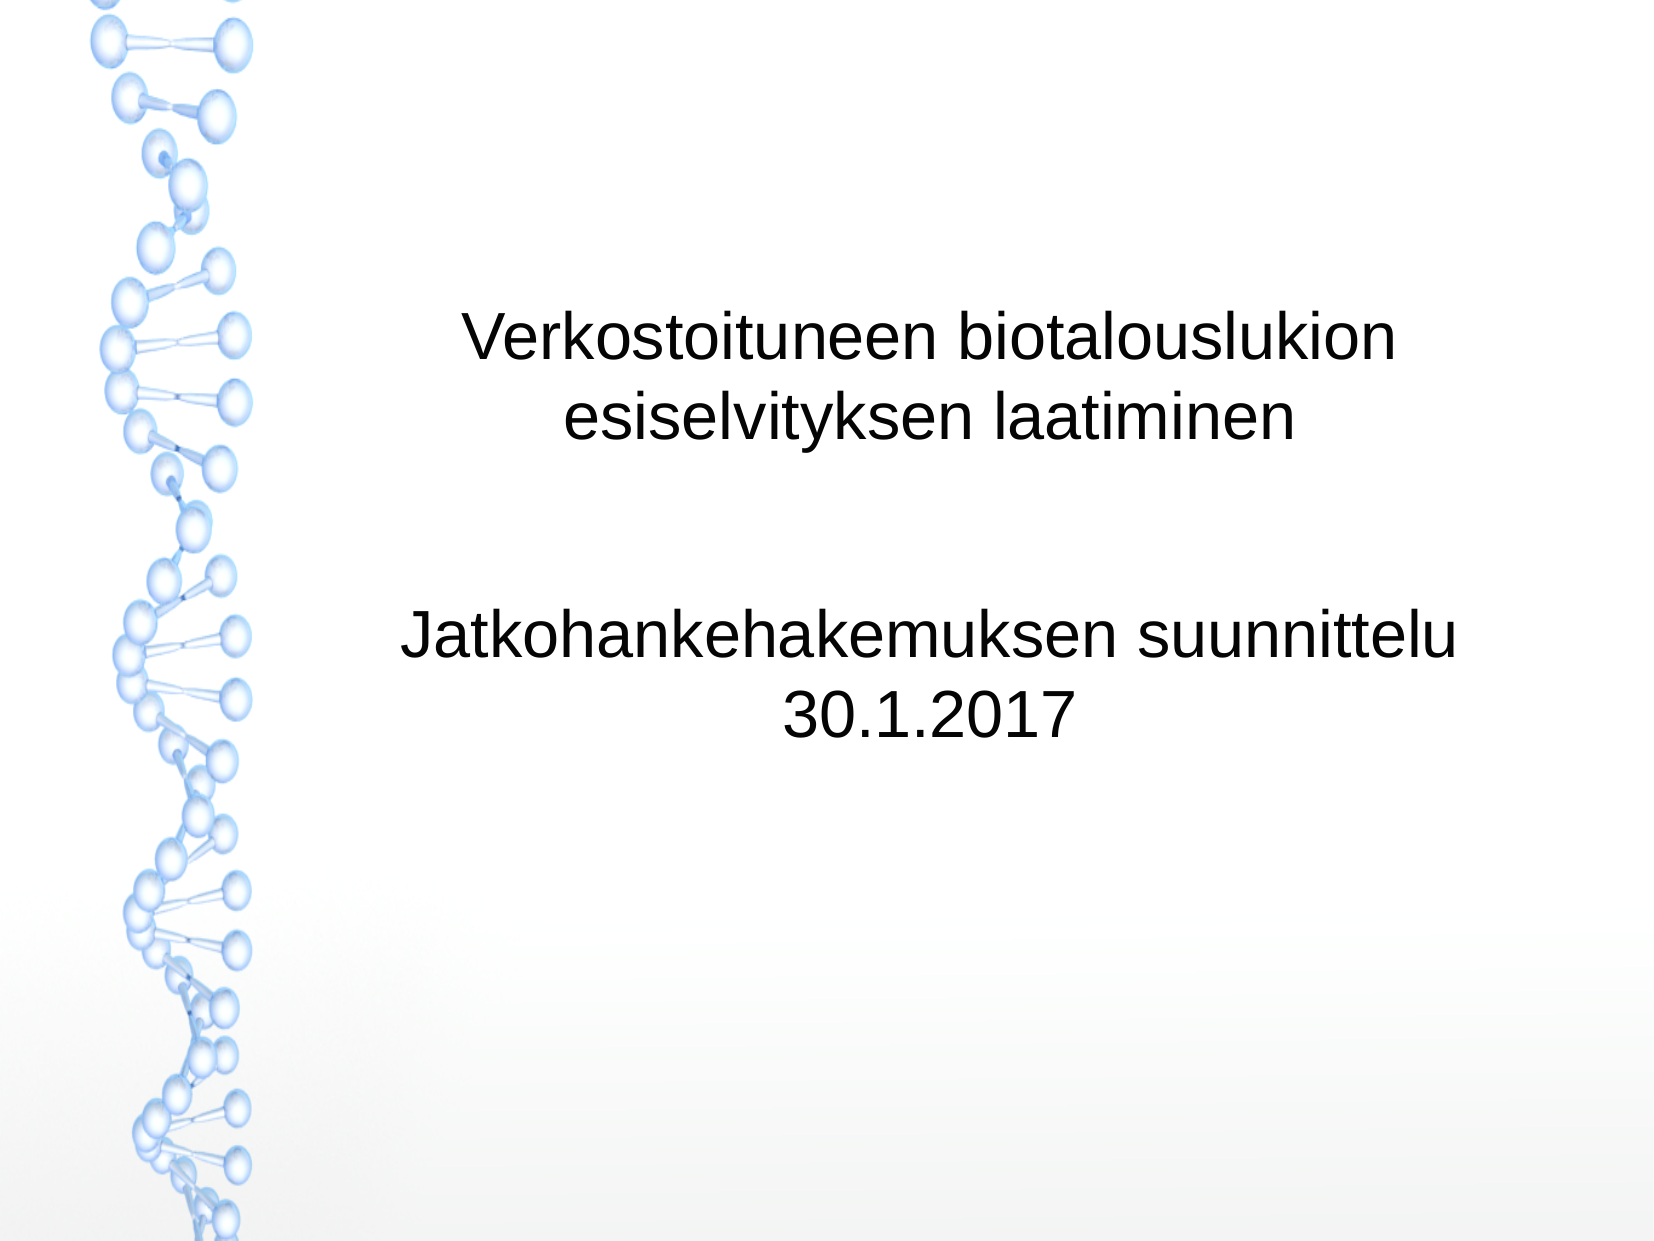

# Verkostoituneen biotalouslukion esiselvityksen laatiminen
Jatkohankehakemuksen suunnittelu 30.1.2017